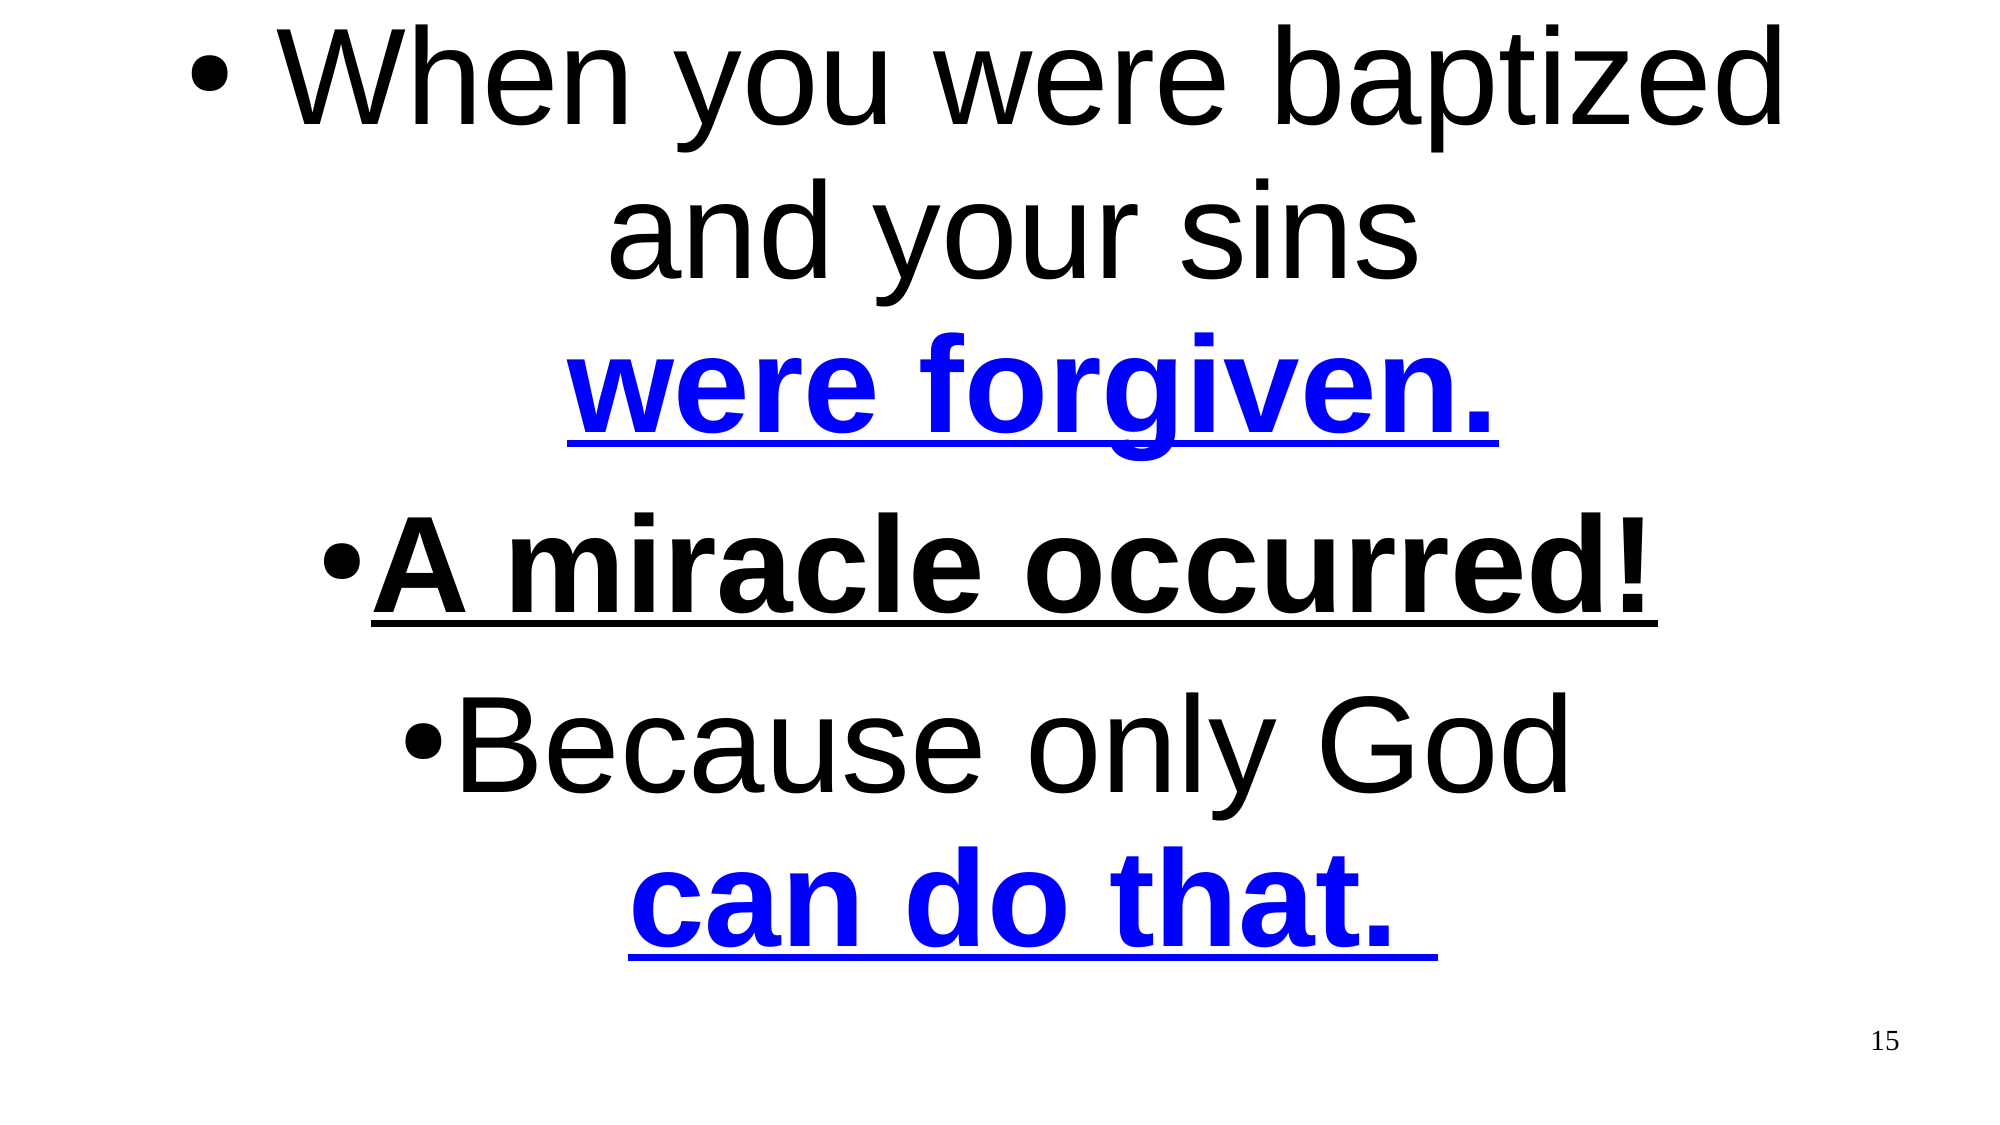

# When you were baptized and your sins were forgiven.
A miracle occurred!
Because only God
can do that.
15